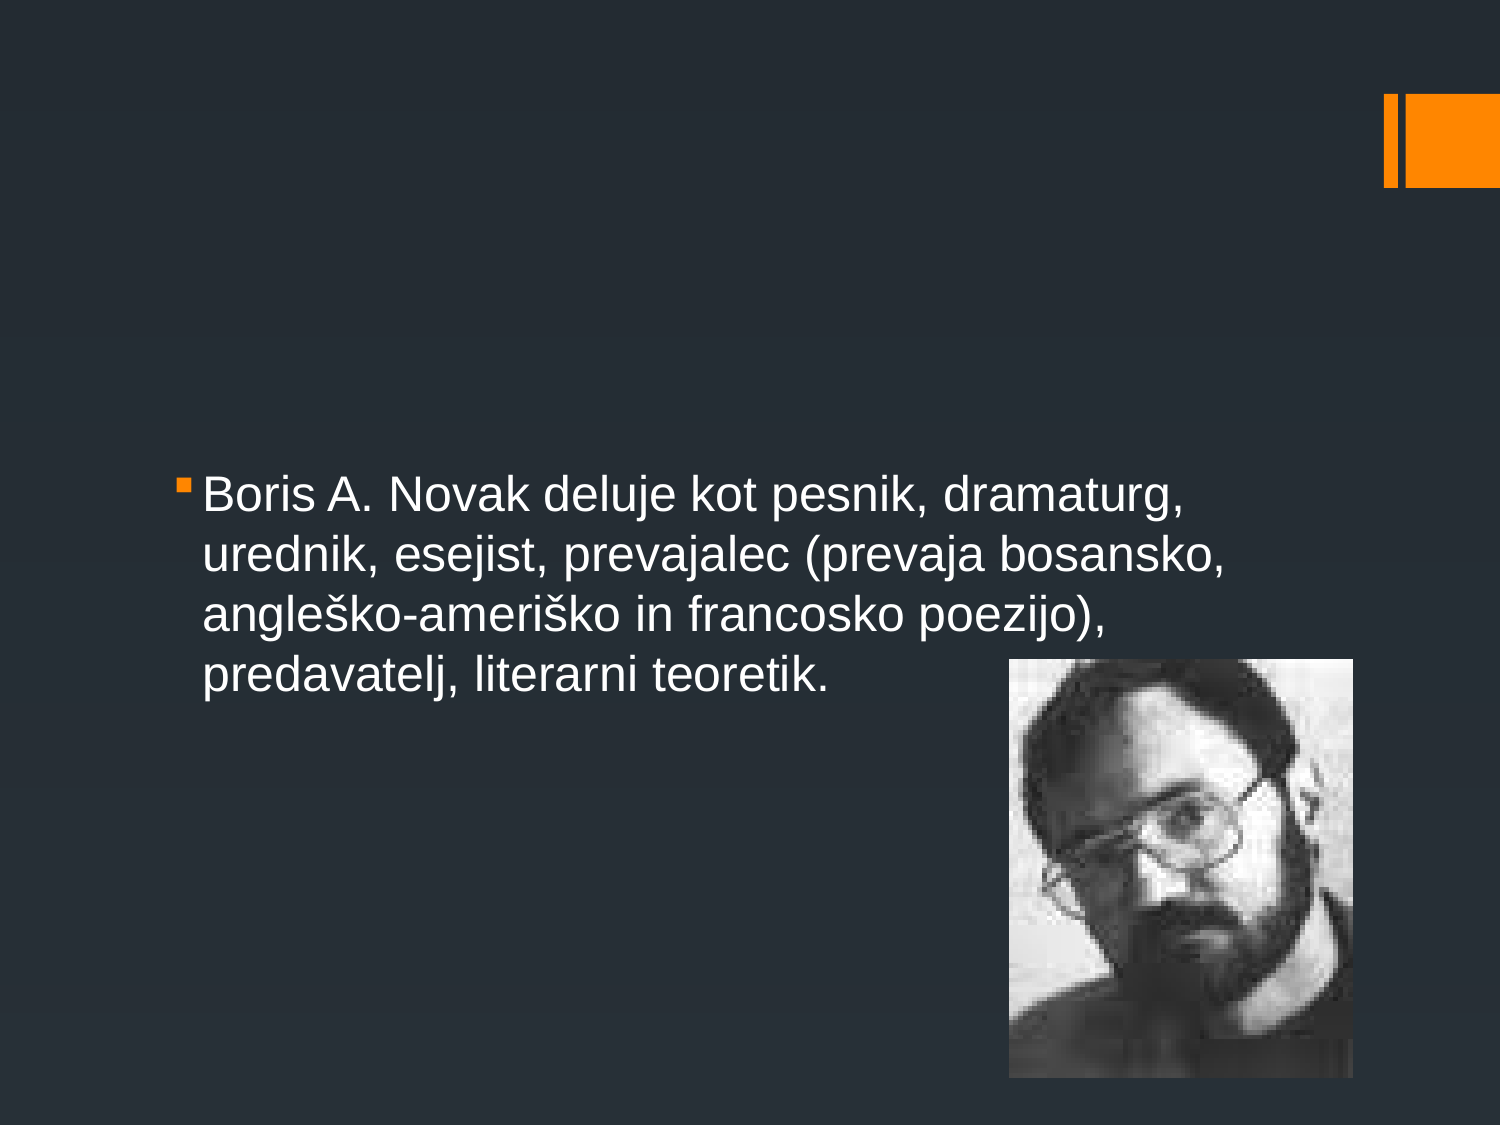

#
Boris A. Novak deluje kot pesnik, dramaturg, urednik, esejist, prevajalec (prevaja bosansko, angleško-ameriško in francosko poezijo), predavatelj, literarni teoretik.